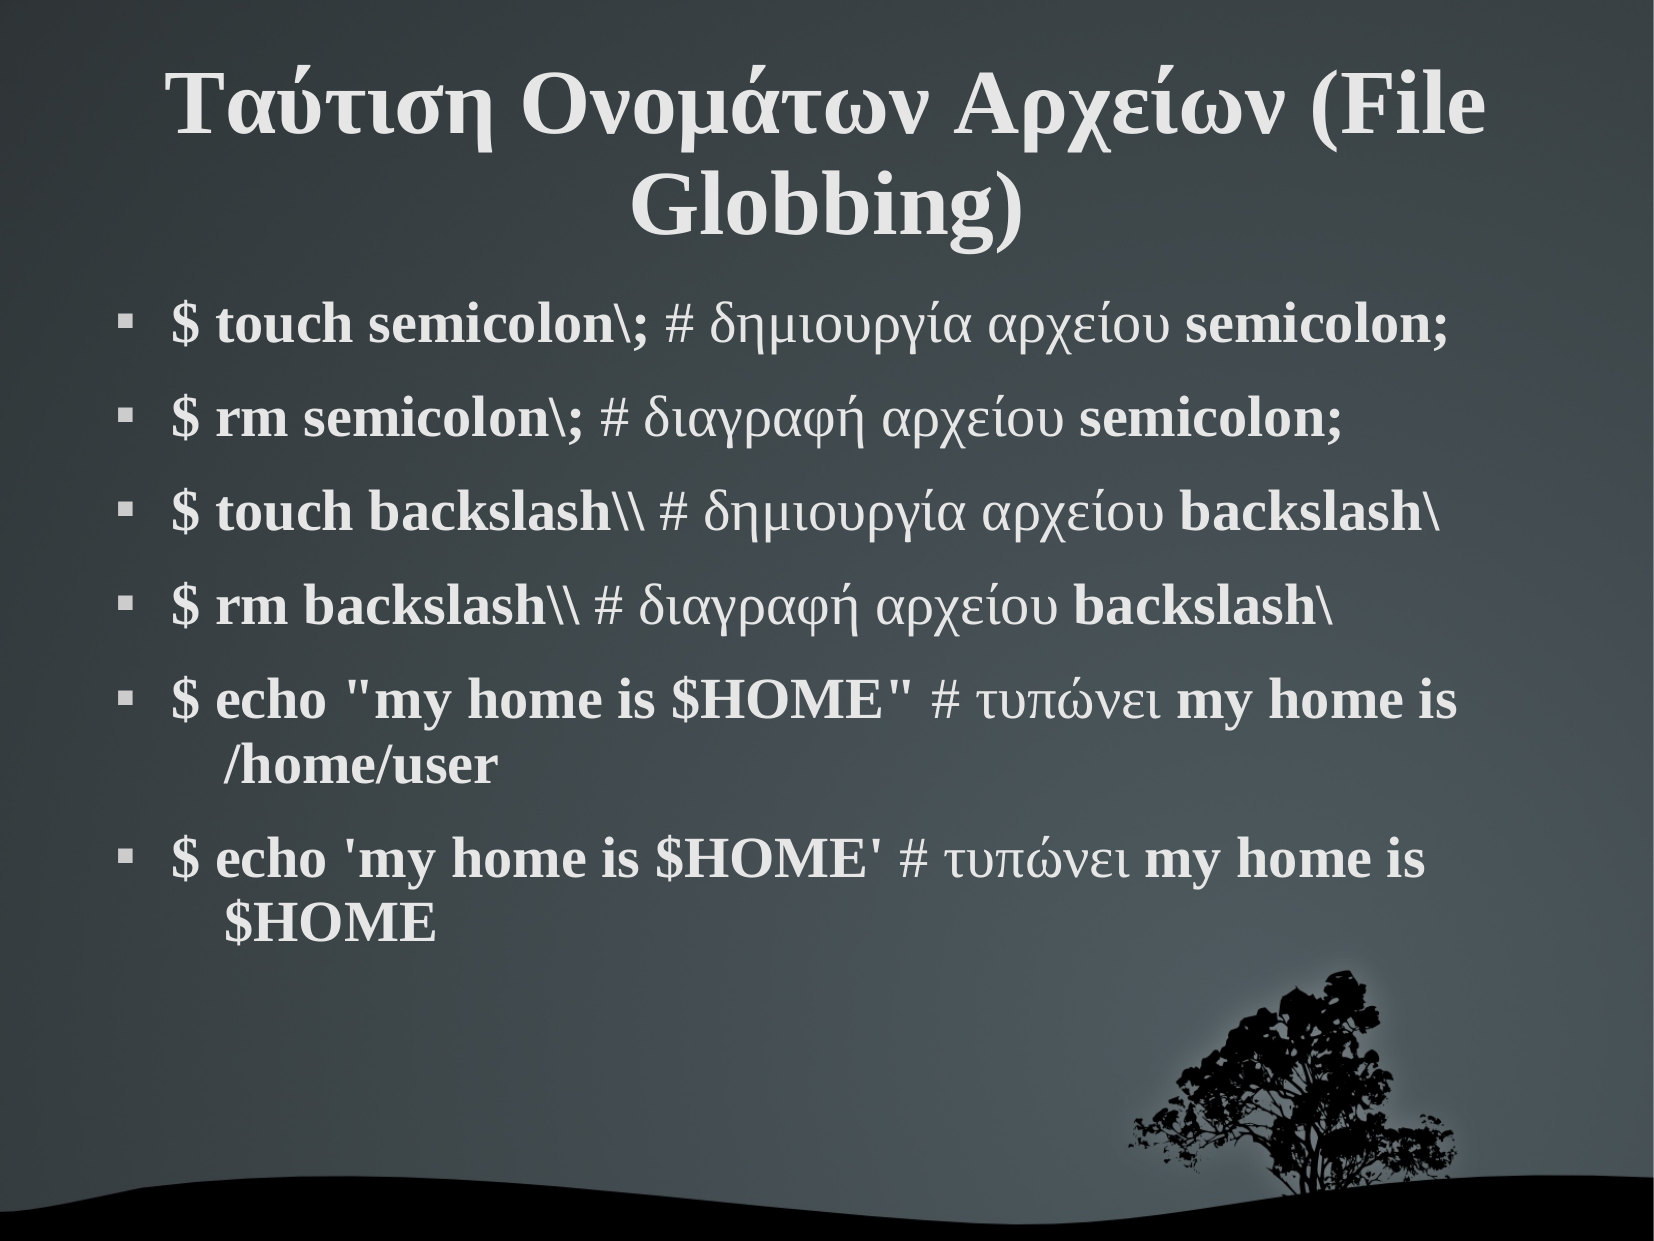

Ταύτιση Ονομάτων Αρχείων (File Globbing)
# $ touch semicolon\; # δημιουργία αρχείου semicolon;
$ rm semicolon\; # διαγραφή αρχείου semicolon;
$ touch backslash\\ # δημιουργία αρχείου backslash\
$ rm backslash\\ # διαγραφή αρχείου backslash\
$ echo "my home is $HOME" # τυπώνει my home is /home/user
$ echo 'my home is $HOME' # τυπώνει my home is $HOME